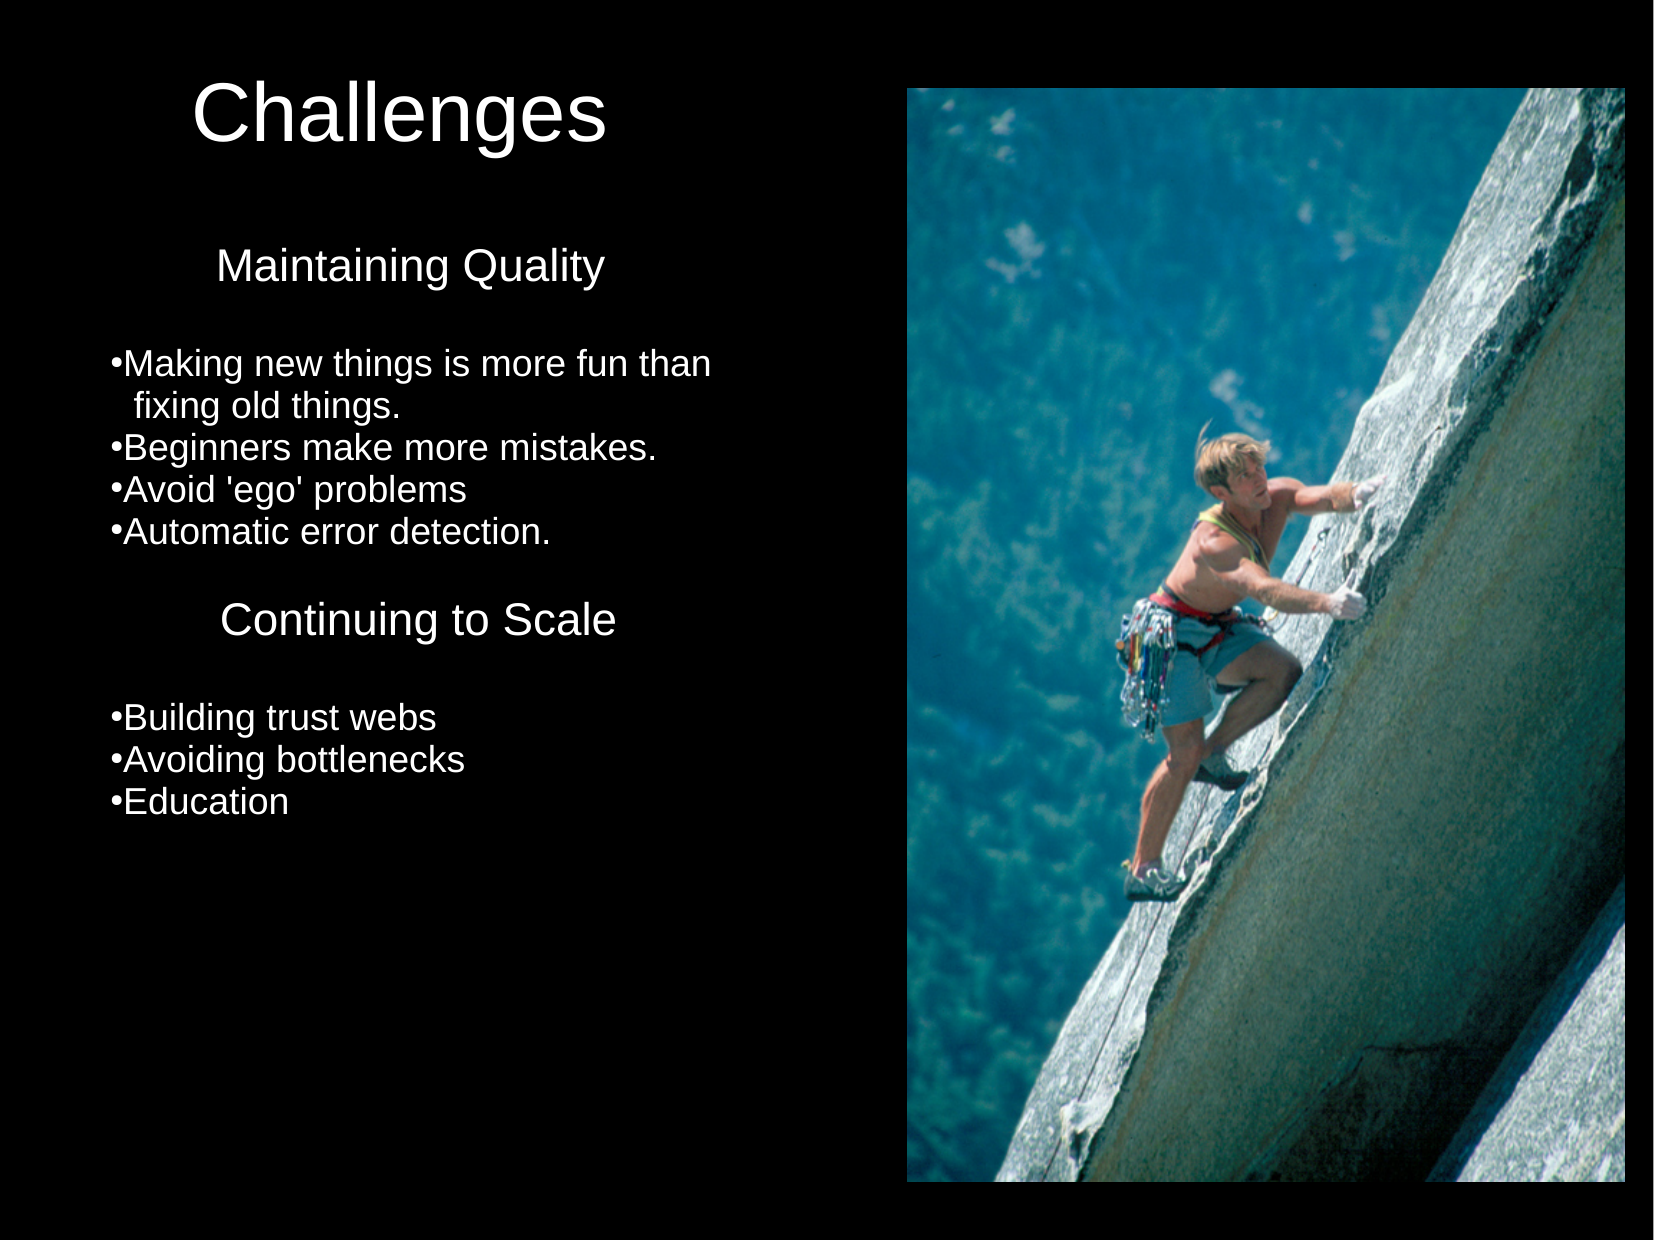

Challenges
Maintaining Quality
Making new things is more fun than
 fixing old things.
Beginners make more mistakes.
Avoid 'ego' problems
Automatic error detection.
Continuing to Scale
Building trust webs
Avoiding bottlenecks
Education